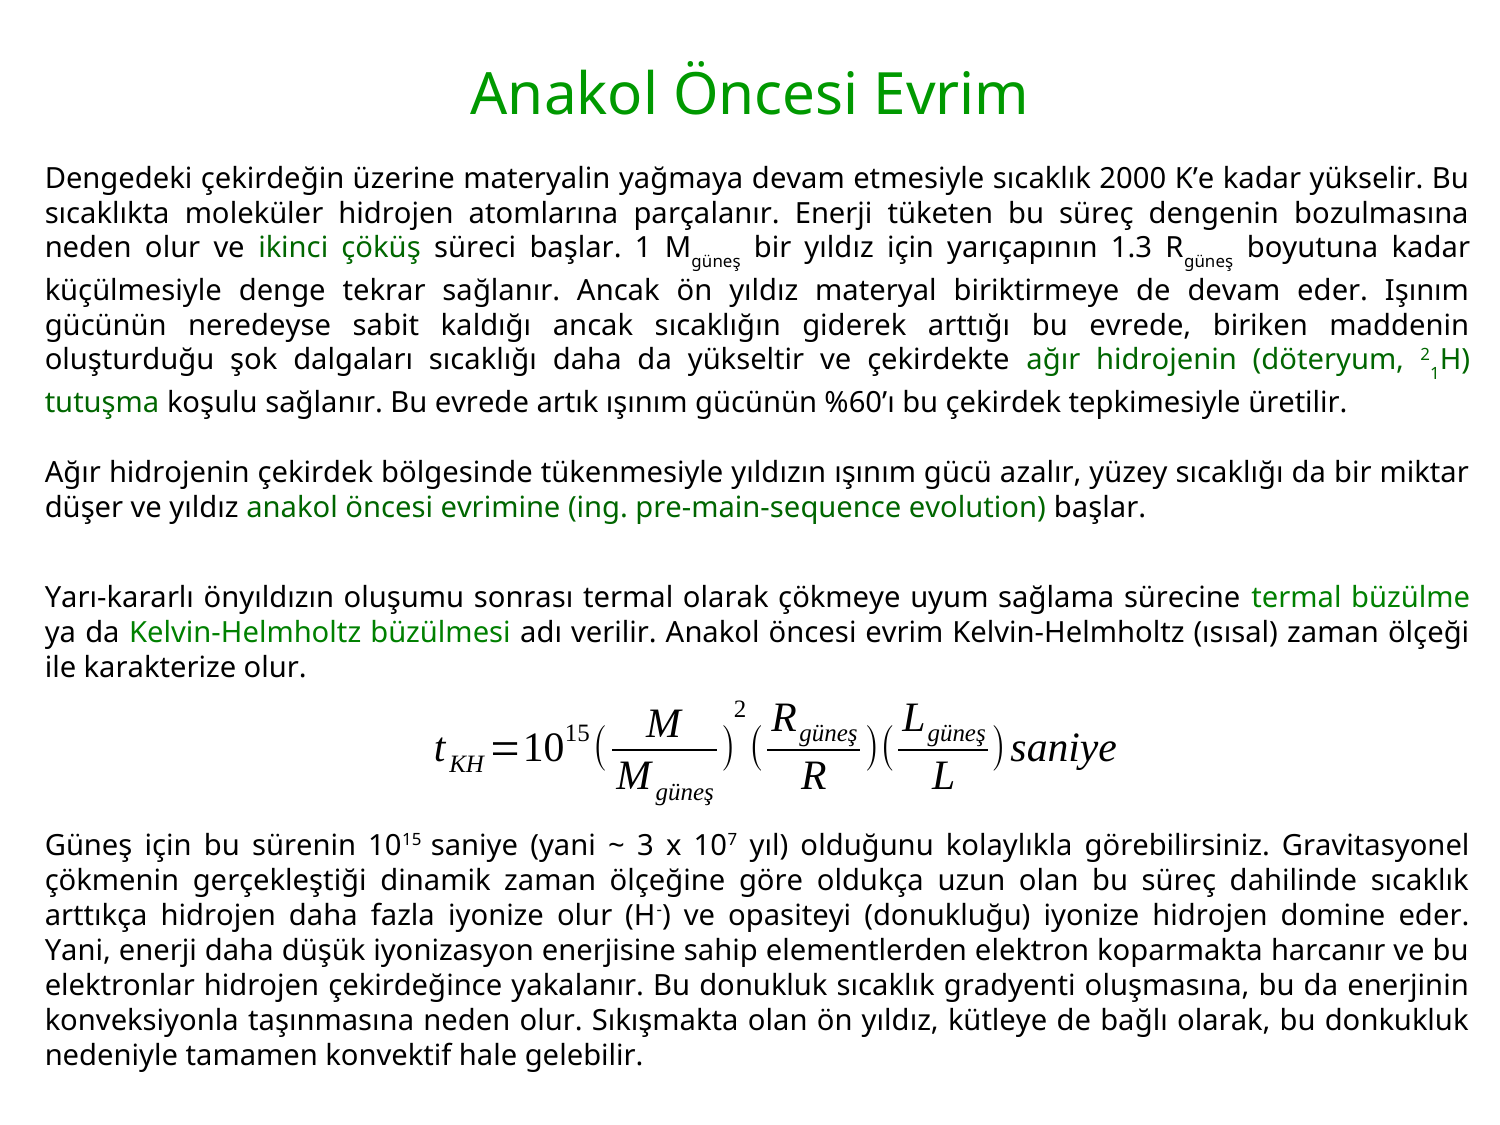

# Anakol Öncesi Evrim
Dengedeki çekirdeğin üzerine materyalin yağmaya devam etmesiyle sıcaklık 2000 K’e kadar yükselir. Bu sıcaklıkta moleküler hidrojen atomlarına parçalanır. Enerji tüketen bu süreç dengenin bozulmasına neden olur ve ikinci çöküş süreci başlar. 1 Mgüneş bir yıldız için yarıçapının 1.3 Rgüneş boyutuna kadar küçülmesiyle denge tekrar sağlanır. Ancak ön yıldız materyal biriktirmeye de devam eder. Işınım gücünün neredeyse sabit kaldığı ancak sıcaklığın giderek arttığı bu evrede, biriken maddenin oluşturduğu şok dalgaları sıcaklığı daha da yükseltir ve çekirdekte ağır hidrojenin (döteryum, 21H) tutuşma koşulu sağlanır. Bu evrede artık ışınım gücünün %60’ı bu çekirdek tepkimesiyle üretilir.
Ağır hidrojenin çekirdek bölgesinde tükenmesiyle yıldızın ışınım gücü azalır, yüzey sıcaklığı da bir miktar düşer ve yıldız anakol öncesi evrimine (ing. pre-main-sequence evolution) başlar.
Yarı-kararlı önyıldızın oluşumu sonrası termal olarak çökmeye uyum sağlama sürecine termal büzülme ya da Kelvin-Helmholtz büzülmesi adı verilir. Anakol öncesi evrim Kelvin-Helmholtz (ısısal) zaman ölçeği ile karakterize olur.
Güneş için bu sürenin 1015 saniye (yani ~ 3 x 107 yıl) olduğunu kolaylıkla görebilirsiniz. Gravitasyonel çökmenin gerçekleştiği dinamik zaman ölçeğine göre oldukça uzun olan bu süreç dahilinde sıcaklık arttıkça hidrojen daha fazla iyonize olur (H-) ve opasiteyi (donukluğu) iyonize hidrojen domine eder. Yani, enerji daha düşük iyonizasyon enerjisine sahip elementlerden elektron koparmakta harcanır ve bu elektronlar hidrojen çekirdeğince yakalanır. Bu donukluk sıcaklık gradyenti oluşmasına, bu da enerjinin konveksiyonla taşınmasına neden olur. Sıkışmakta olan ön yıldız, kütleye de bağlı olarak, bu donkukluk nedeniyle tamamen konvektif hale gelebilir.